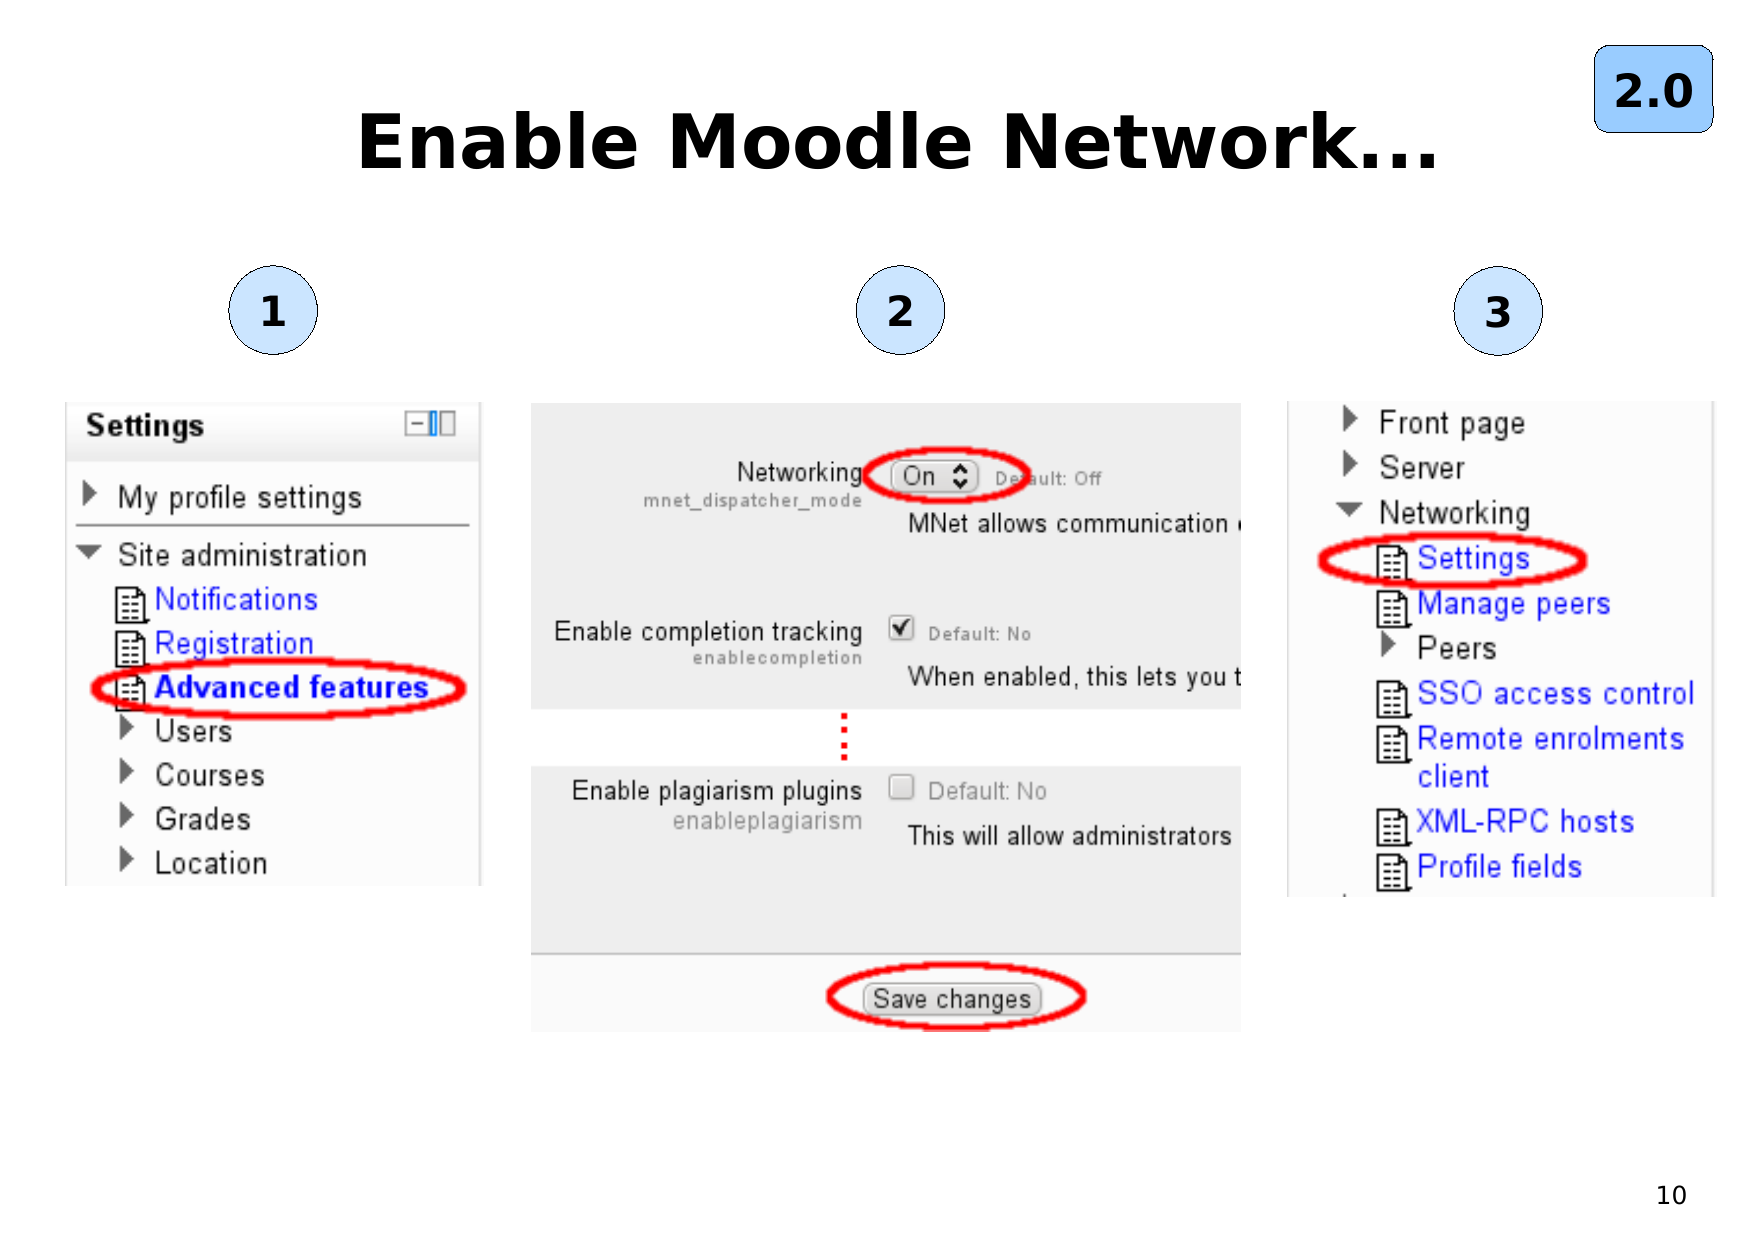

# Enable Moodle Network...
2.0
1
2
3
10